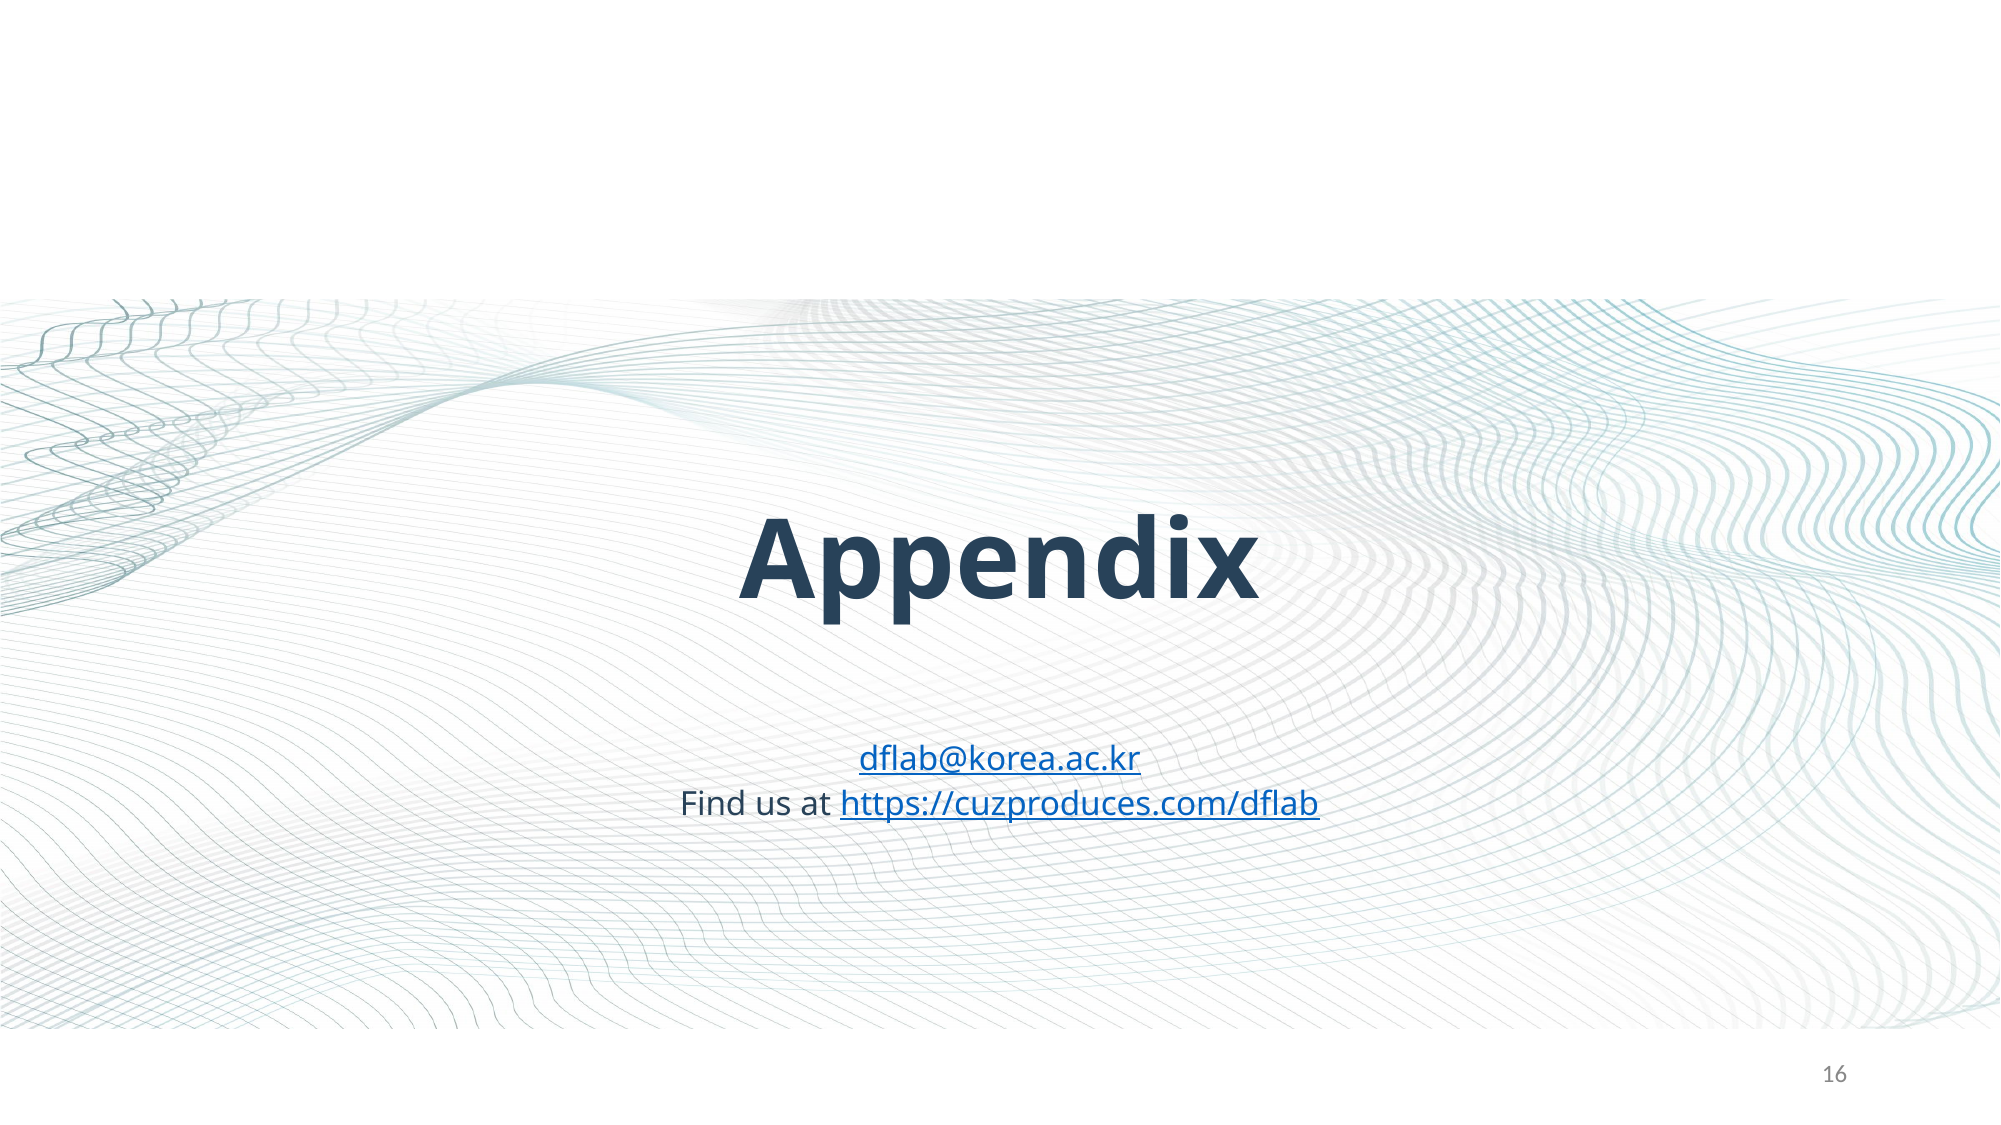

# Appendix
dflab@korea.ac.kr
Find us at https://cuzproduces.com/dflab